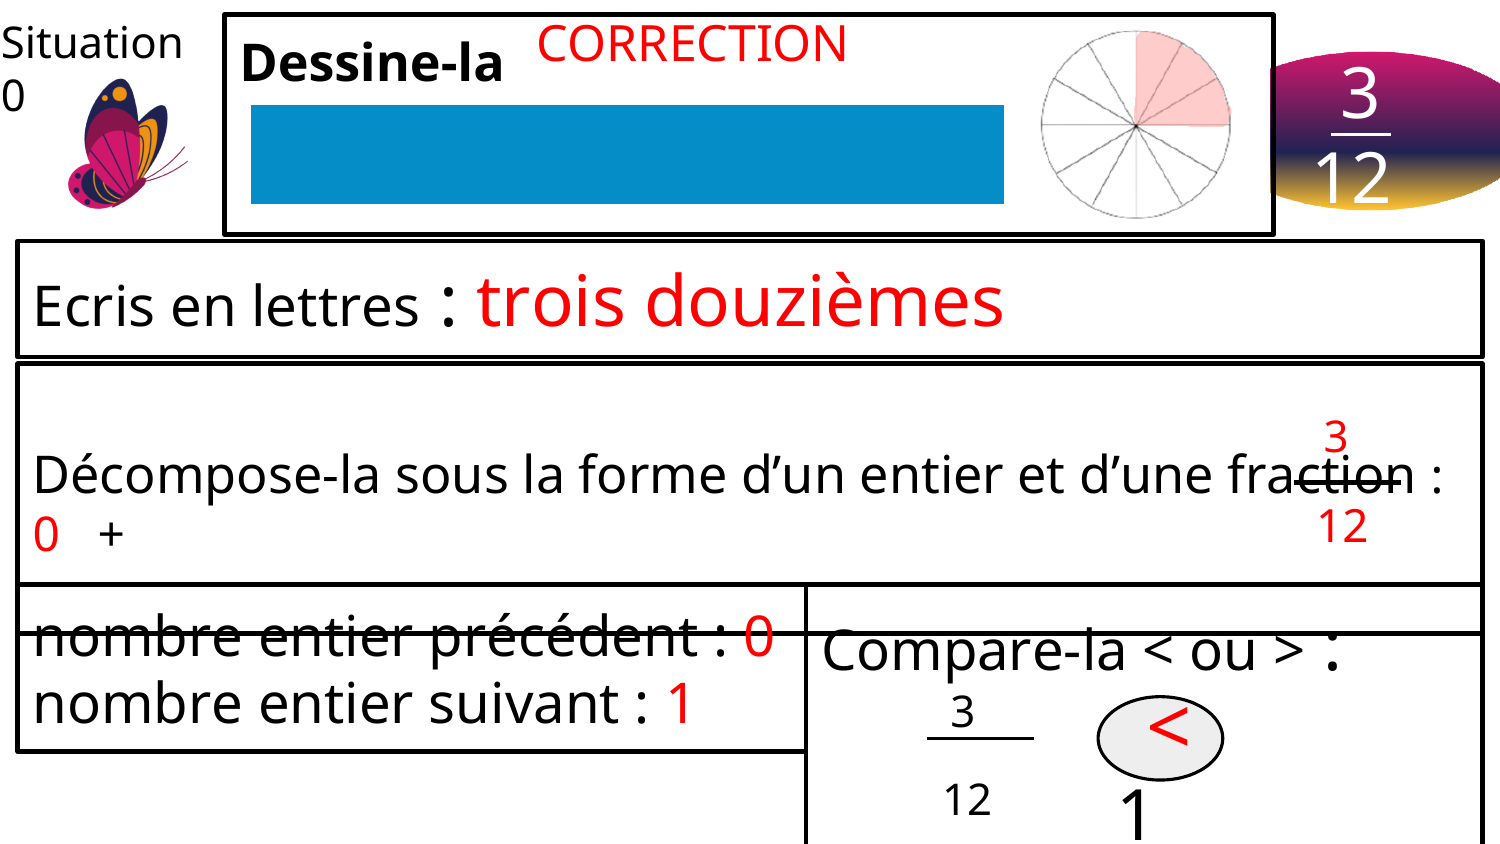

Situation 0
CORRECTION
Dessine-la
3
12
| | | | | | | | | | | | |
| --- | --- | --- | --- | --- | --- | --- | --- | --- | --- | --- | --- |
Ecris en lettres : trois douzièmes
Décompose-la sous la forme d’un entier et d’une fraction : 0 +
 3
12
nombre entier précédent : 0
nombre entier suivant : 1
Compare-la < ou > :
 1
<
 3
12